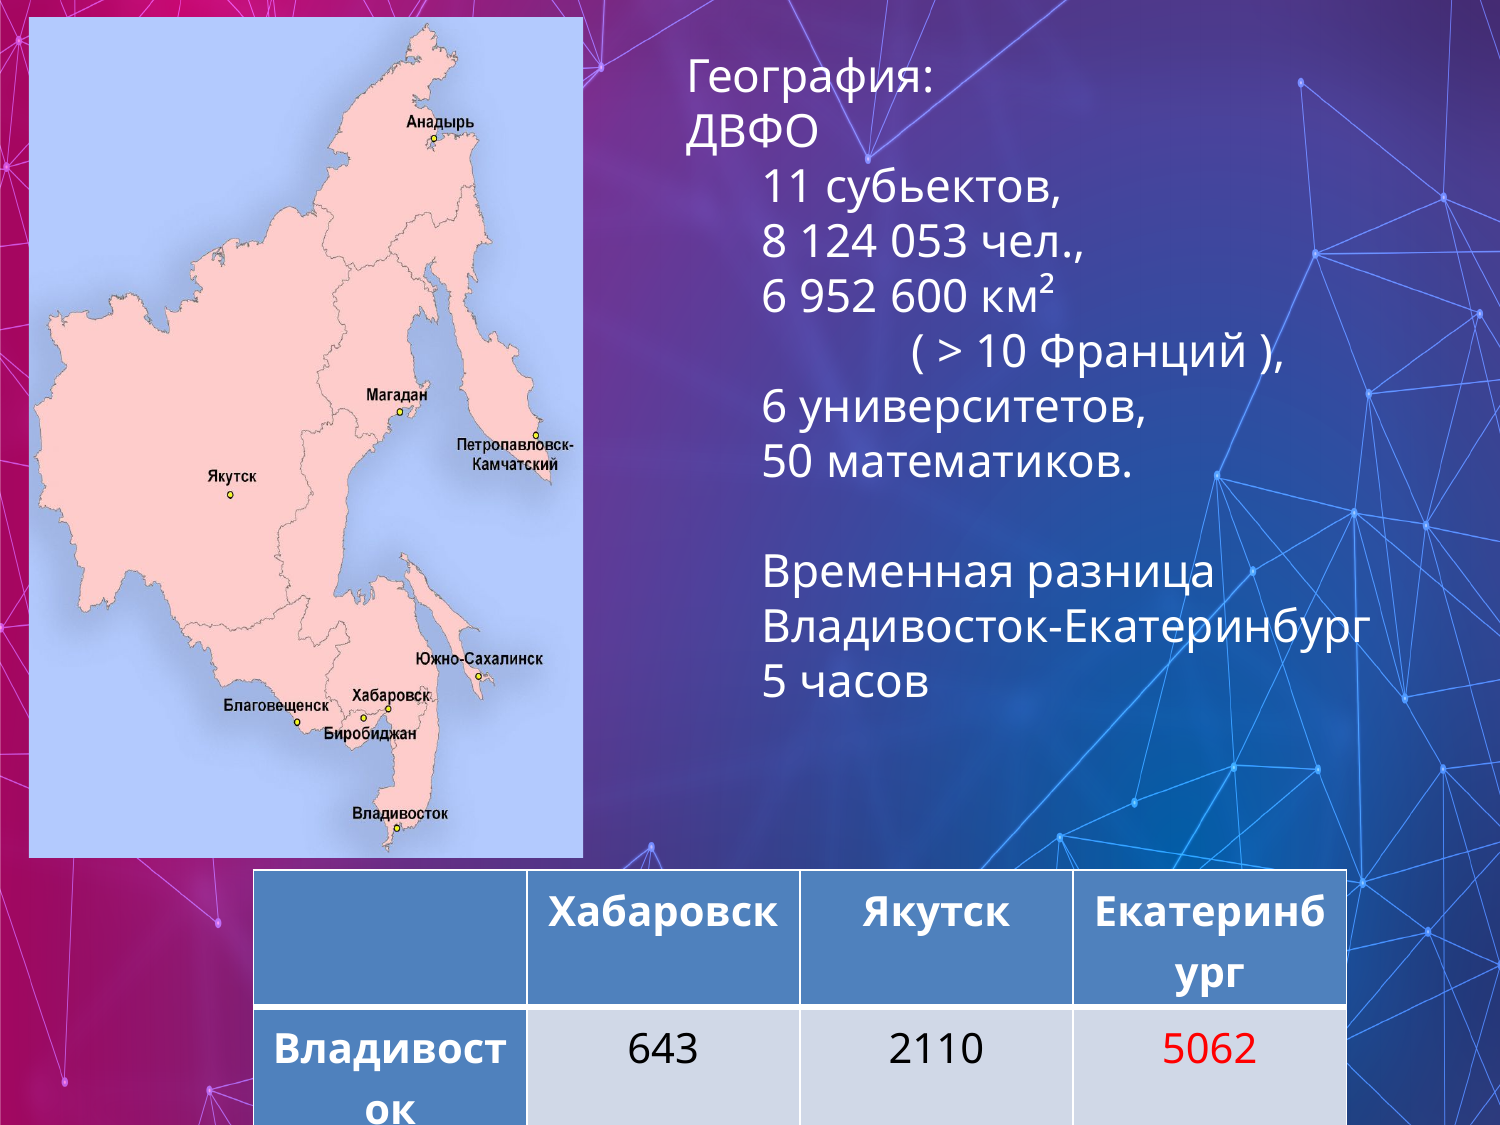

География:
ДВФО
11 субьектов,
8 124 053 чел.,
6 952 600 км²
	( > 10 Франций ),
6 университетов,
50 математиков.
Временная разница Владивосток-Екатеринбург
5 часов
| | Хабаровск | Якутск | Екатеринбург |
| --- | --- | --- | --- |
| Владивосток | 643 | 2110 | 5062 |
| Хабаровск | – | 1536 | 4845 |
| Якутск | – | – | 3760 |